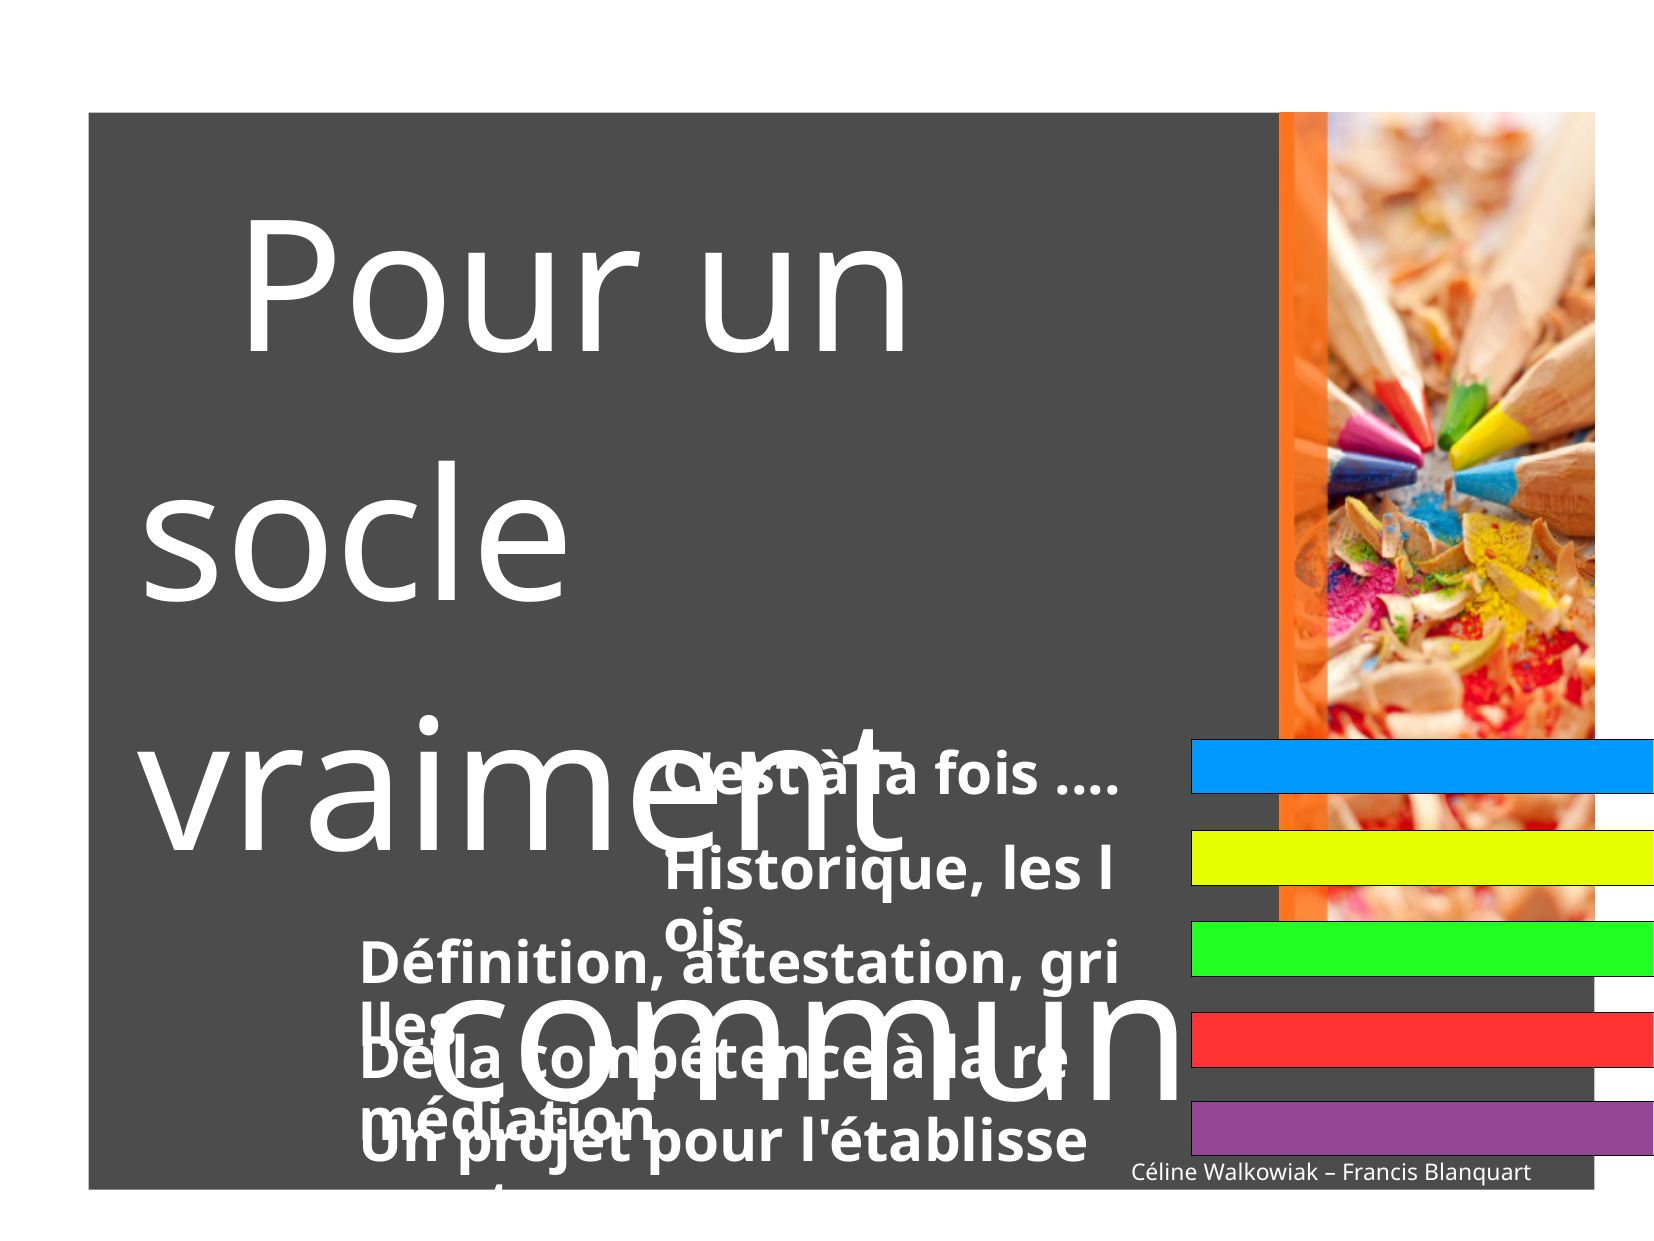

Pour un socle vraiment commun
C'est à la fois .....
Historique, les lois
Définition, attestation, grilles
De la compétence à la remédiation
Un projet pour l'établissement
Céline Walkowiak – Francis Blanquart